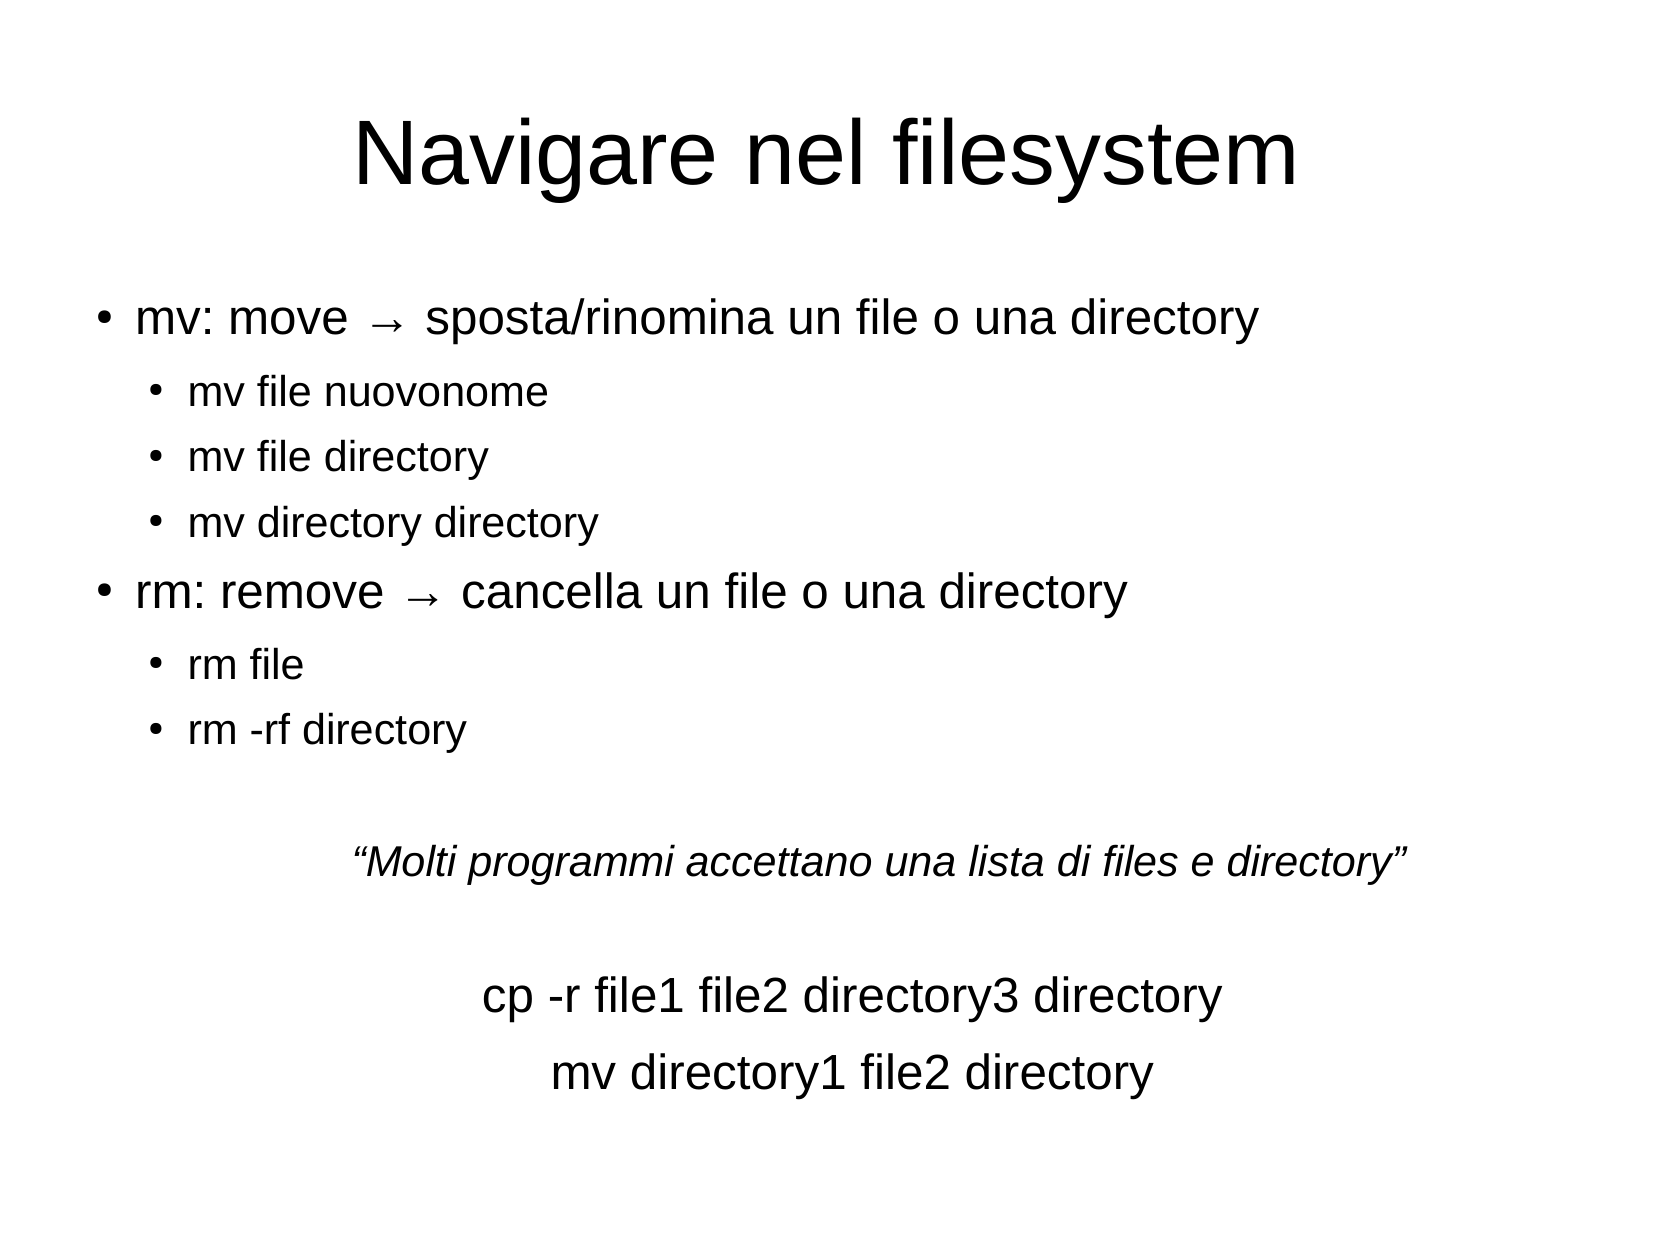

# Navigare nel filesystem
mv: move → sposta/rinomina un file o una directory
mv file nuovonome
mv file directory
mv directory directory
rm: remove → cancella un file o una directory
rm file
rm -rf directory
“Molti programmi accettano una lista di files e directory”
cp -r file1 file2 directory3 directory
mv directory1 file2 directory